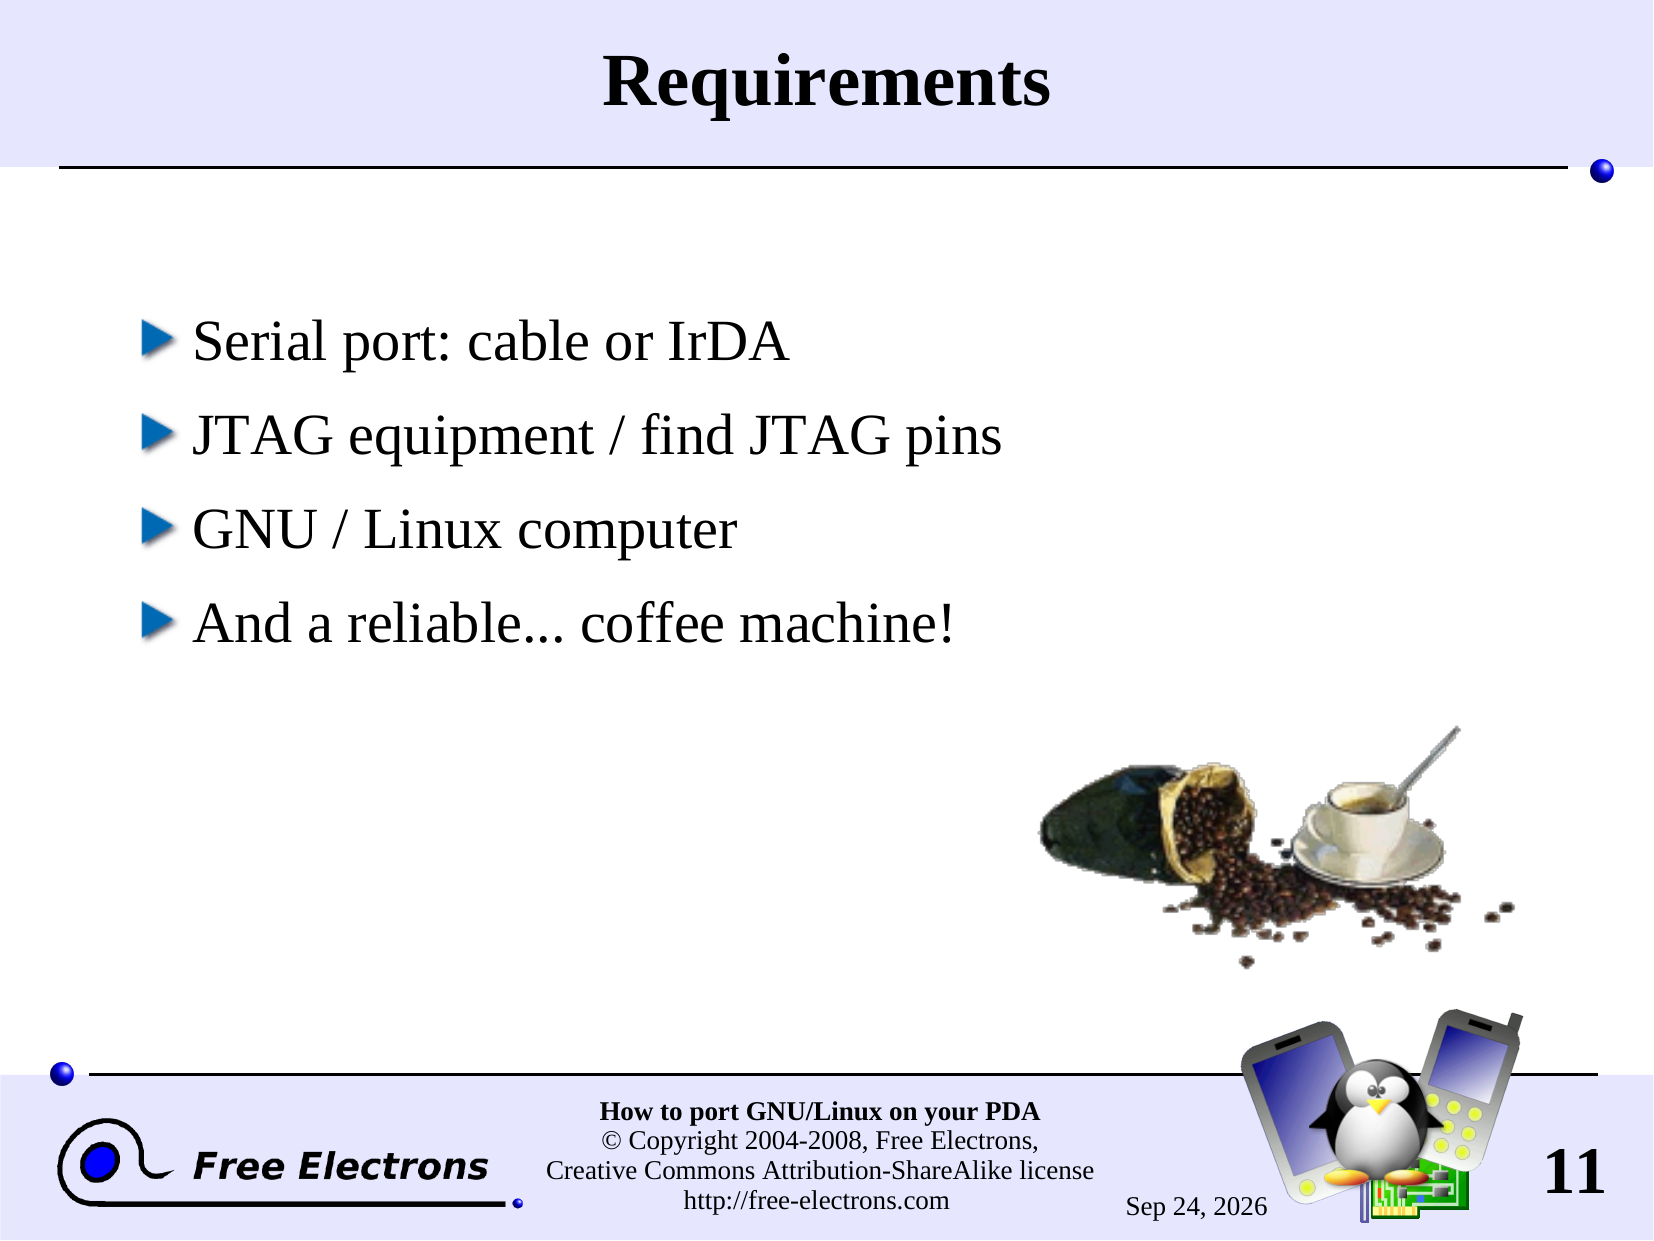

# Requirements
Serial port: cable or IrDA
JTAG equipment / find JTAG pins
GNU / Linux computer
And a reliable... coffee machine!